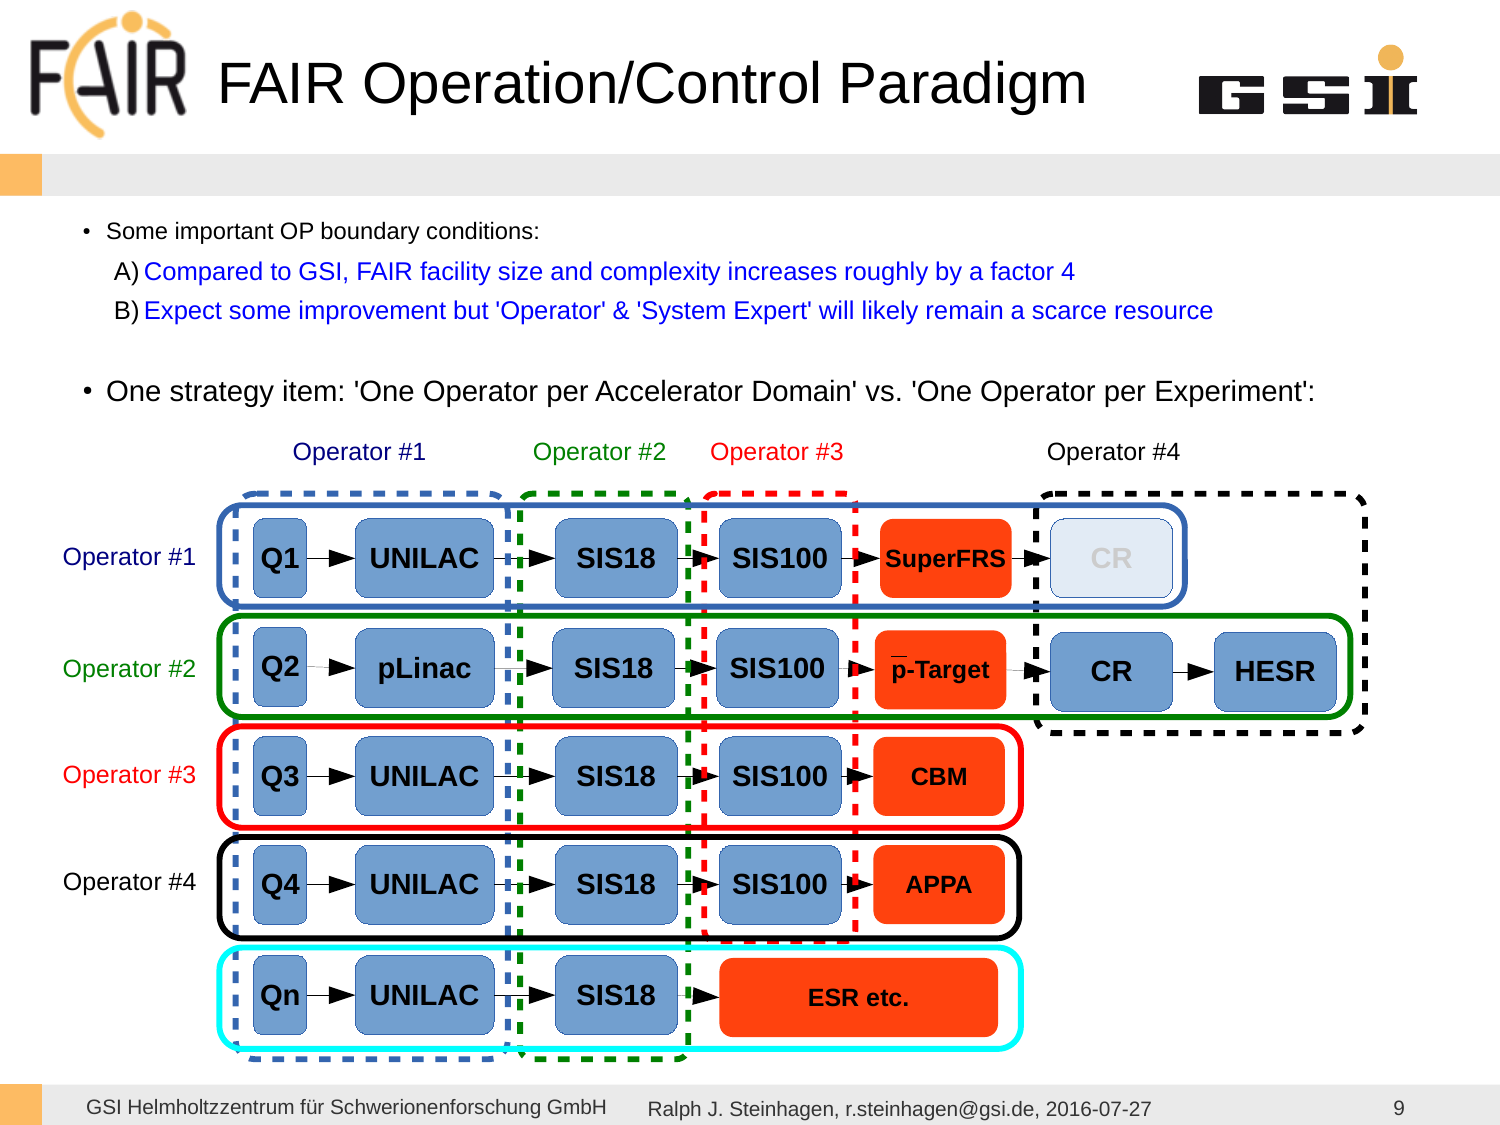

# FAIR Operation/Control Paradigm
Some important OP boundary conditions:
Compared to GSI, FAIR facility size and complexity increases roughly by a factor 4
Expect some improvement but 'Operator' & 'System Expert' will likely remain a scarce resource
One strategy item: 'One Operator per Accelerator Domain' vs. 'One Operator per Experiment':
Operator #1
Operator #2
Operator #3
Operator #4
UNILAC
SIS18
SIS100
CR
Q1
SuperFRS
CR
Operator #1
Q2
pLinac
SIS18
SIS100
p-Target
CR
HESR
Operator #2
UNILAC
SIS18
SIS100
Q3
CBM
Operator #3
UNILAC
SIS18
SIS100
Q4
APPA
Operator #4
UNILAC
SIS18
Qn
ESR etc.